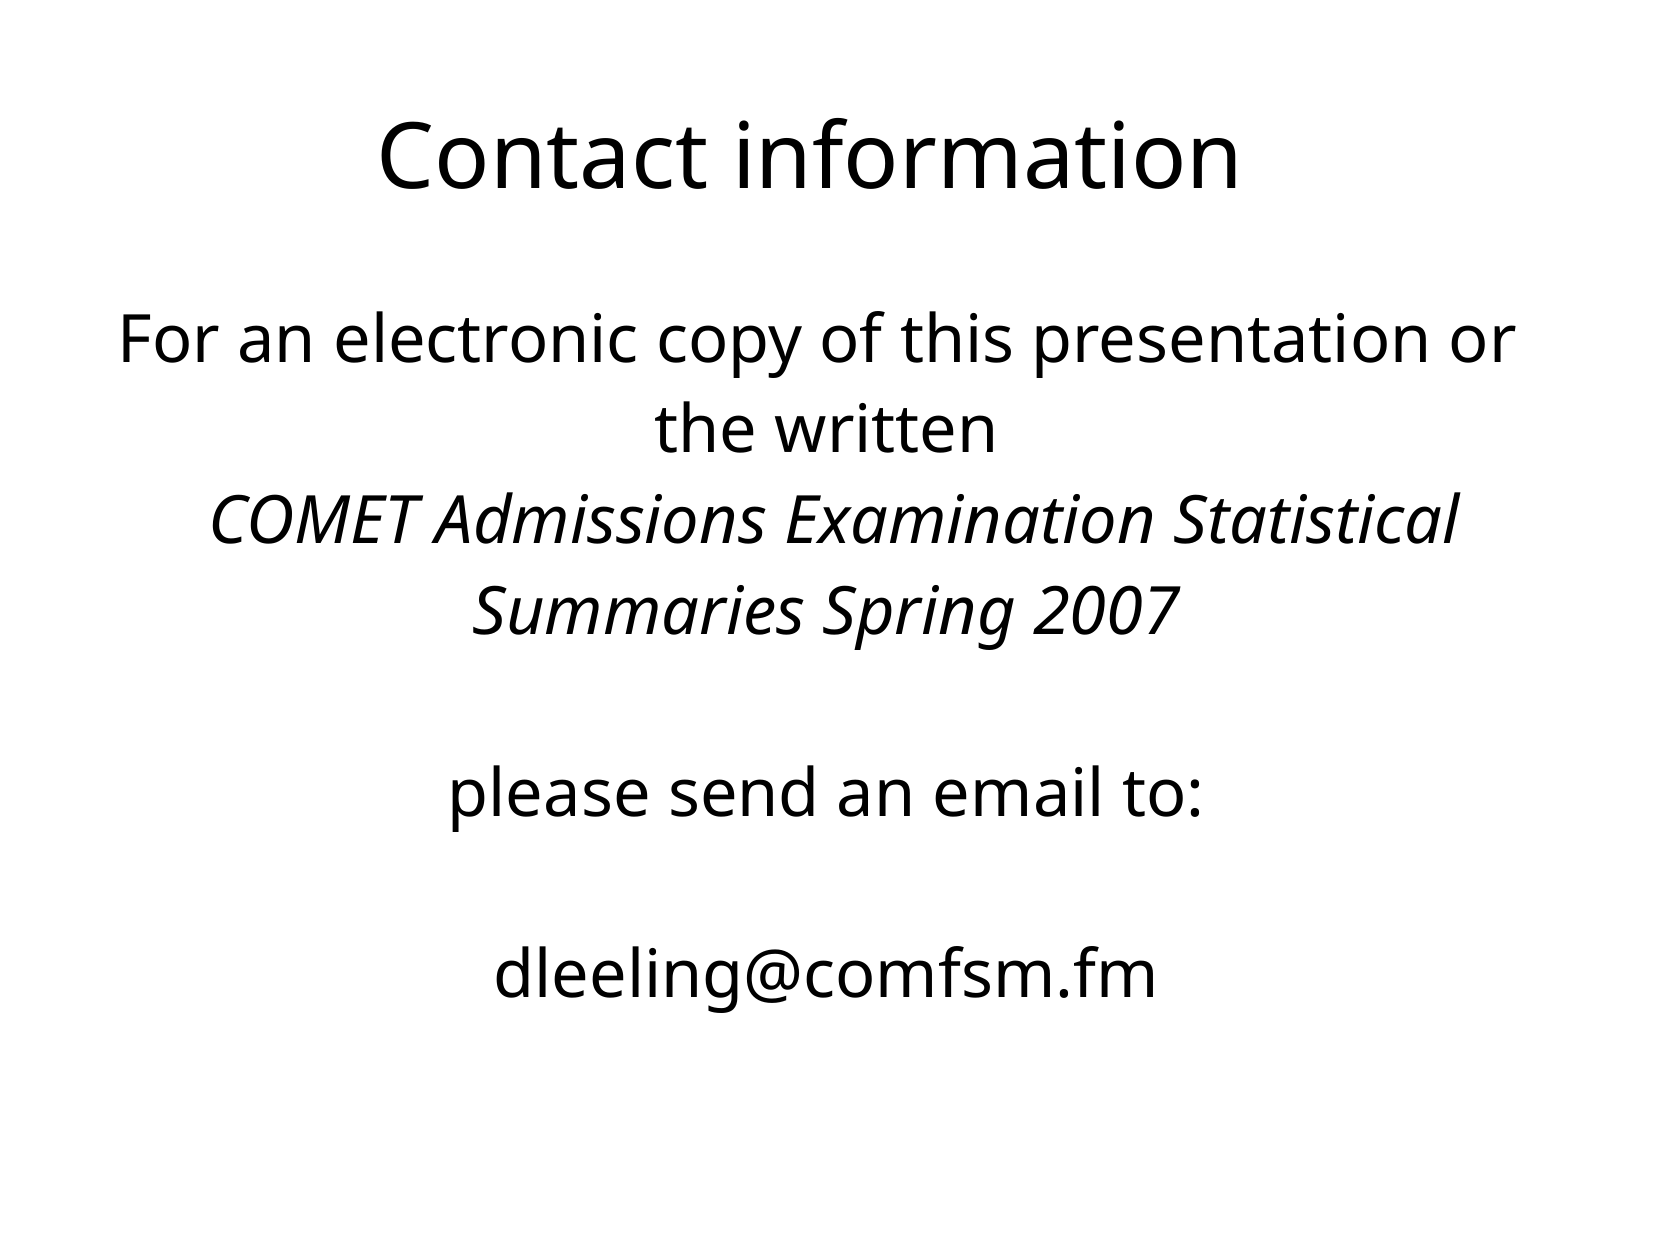

# Contact information
For an electronic copy of this presentation or the written
 COMET Admissions Examination Statistical Summaries Spring 2007
please send an email to:
dleeling@comfsm.fm